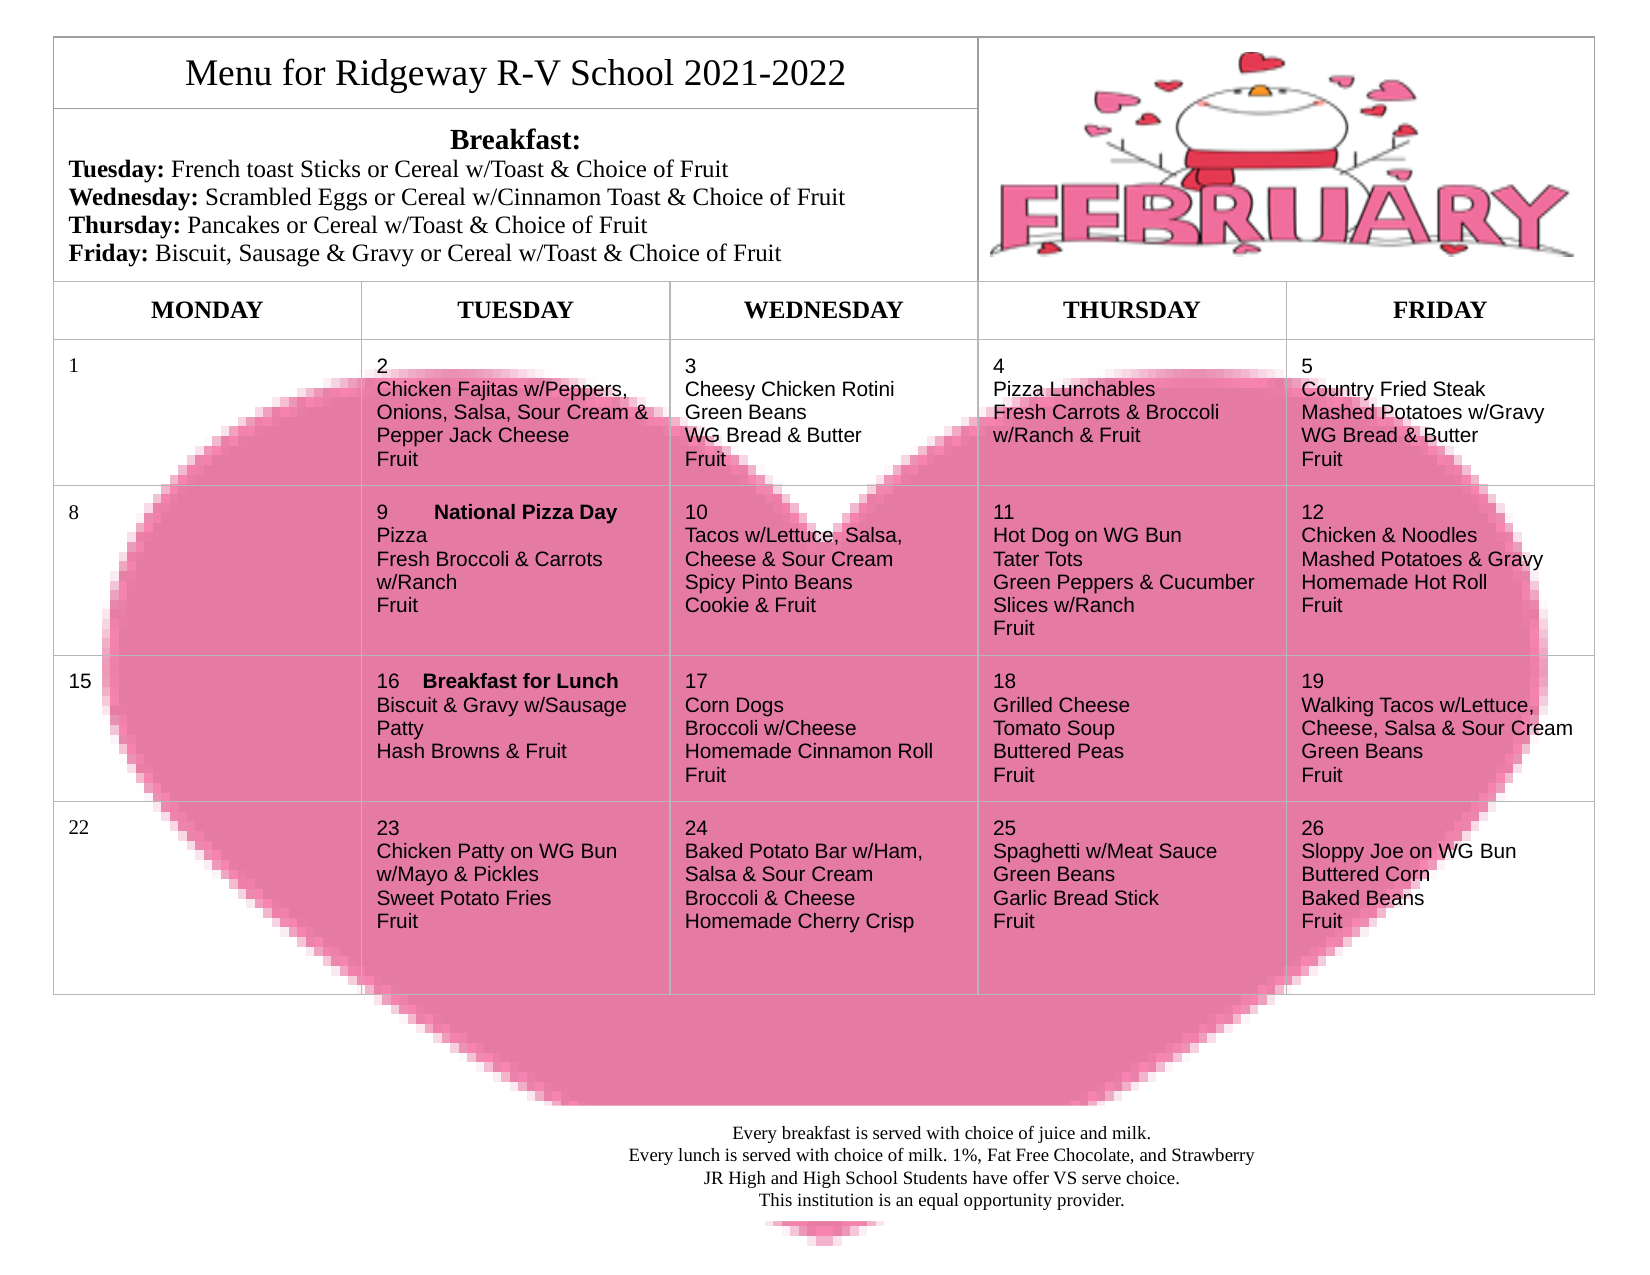

| Menu for Ridgeway R-V School 2021-2022 | | | | |
| --- | --- | --- | --- | --- |
| Breakfast: Tuesday: French toast Sticks or Cereal w/Toast & Choice of Fruit Wednesday: Scrambled Eggs or Cereal w/Cinnamon Toast & Choice of Fruit Thursday: Pancakes or Cereal w/Toast & Choice of Fruit Friday: Biscuit, Sausage & Gravy or Cereal w/Toast & Choice of Fruit | | | | |
| MONDAY | TUESDAY | WEDNESDAY | THURSDAY | FRIDAY |
| 1 | 2 Chicken Fajitas w/Peppers, Onions, Salsa, Sour Cream & Pepper Jack Cheese Fruit | 3 Cheesy Chicken Rotini Green Beans WG Bread & Butter Fruit | 4 Pizza Lunchables Fresh Carrots & Broccoli w/Ranch & Fruit | 5 Country Fried Steak Mashed Potatoes w/Gravy WG Bread & Butter Fruit |
| 8 | 9 National Pizza Day Pizza Fresh Broccoli & Carrots w/Ranch Fruit | 10 Tacos w/Lettuce, Salsa, Cheese & Sour Cream Spicy Pinto Beans Cookie & Fruit | 11 Hot Dog on WG Bun Tater Tots Green Peppers & Cucumber Slices w/Ranch Fruit | 12 Chicken & Noodles Mashed Potatoes & Gravy Homemade Hot Roll Fruit |
| 15 | 16 Breakfast for Lunch Biscuit & Gravy w/Sausage Patty Hash Browns & Fruit | 17 Corn Dogs Broccoli w/Cheese Homemade Cinnamon Roll Fruit | 18 Grilled Cheese Tomato Soup Buttered Peas Fruit | 19 Walking Tacos w/Lettuce, Cheese, Salsa & Sour Cream Green Beans Fruit |
| 22 | 23 Chicken Patty on WG Bun w/Mayo & Pickles Sweet Potato Fries Fruit | 24 Baked Potato Bar w/Ham, Salsa & Sour Cream Broccoli & Cheese Homemade Cherry Crisp | 25 Spaghetti w/Meat Sauce Green Beans Garlic Bread Stick Fruit | 26 Sloppy Joe on WG Bun Buttered Corn Baked Beans Fruit |
Every breakfast is served with choice of juice and milk.
Every lunch is served with choice of milk. 1%, Fat Free Chocolate, and Strawberry
JR High and High School Students have offer VS serve choice.
This institution is an equal opportunity provider.